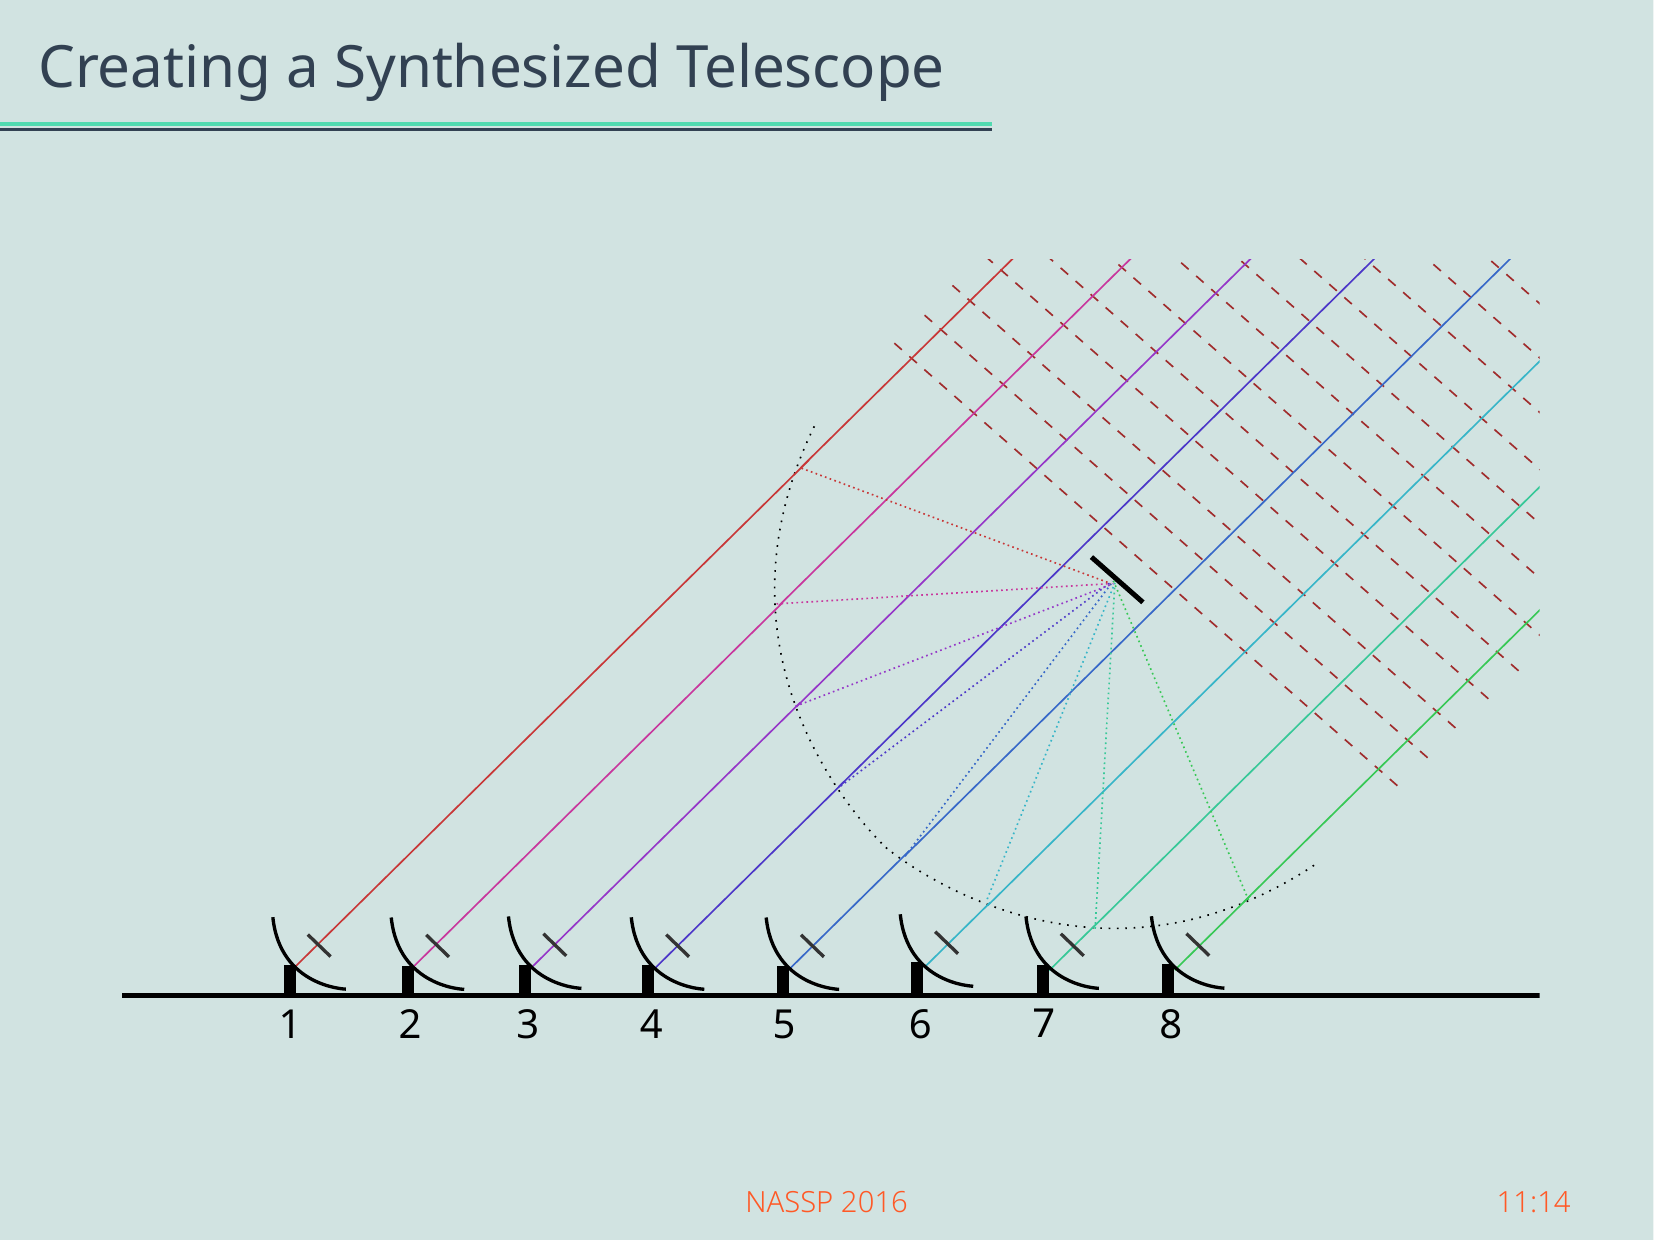

Creating a Synthesized Telescope
NASSP 2016
11